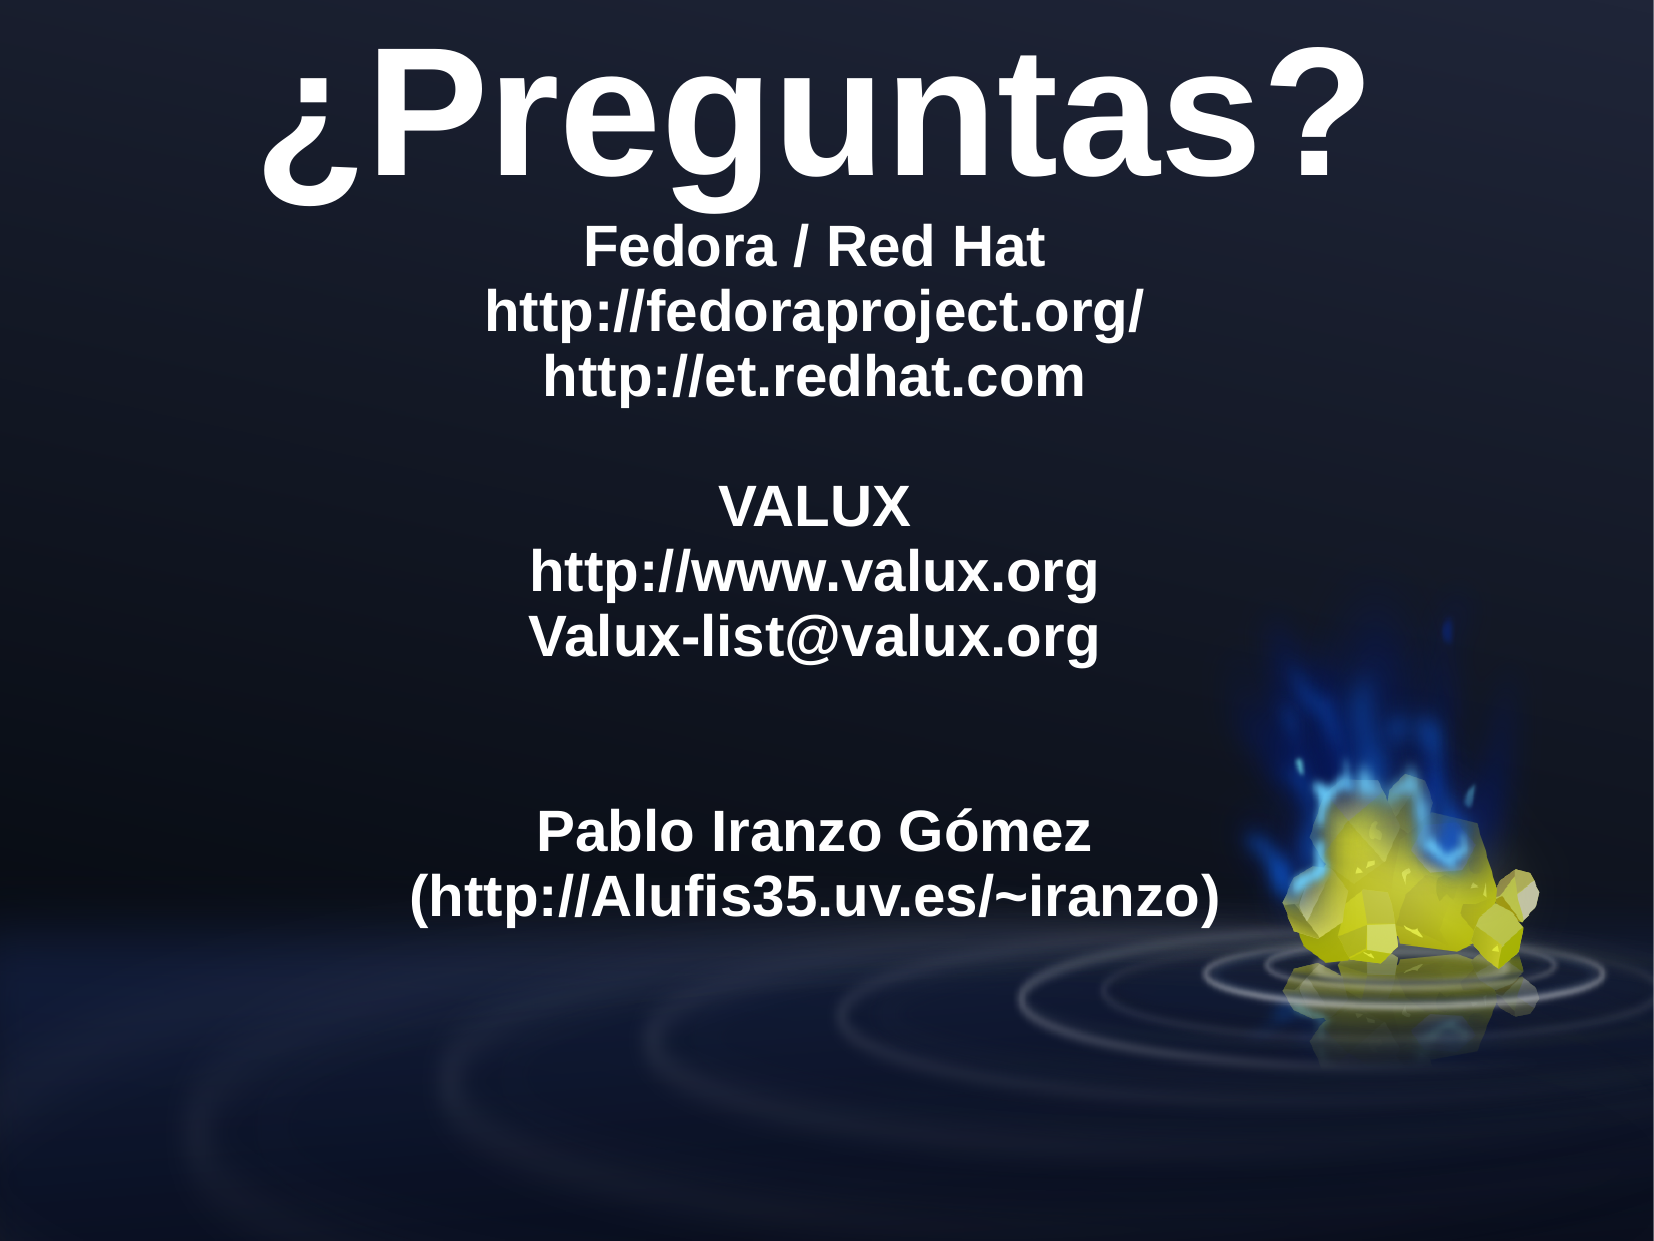

# ¿Preguntas?
Fedora / Red Hat
http://fedoraproject.org/
http://et.redhat.com
VALUX
http://www.valux.org
Valux-list@valux.org
Pablo Iranzo Gómez
(http://Alufis35.uv.es/~iranzo)